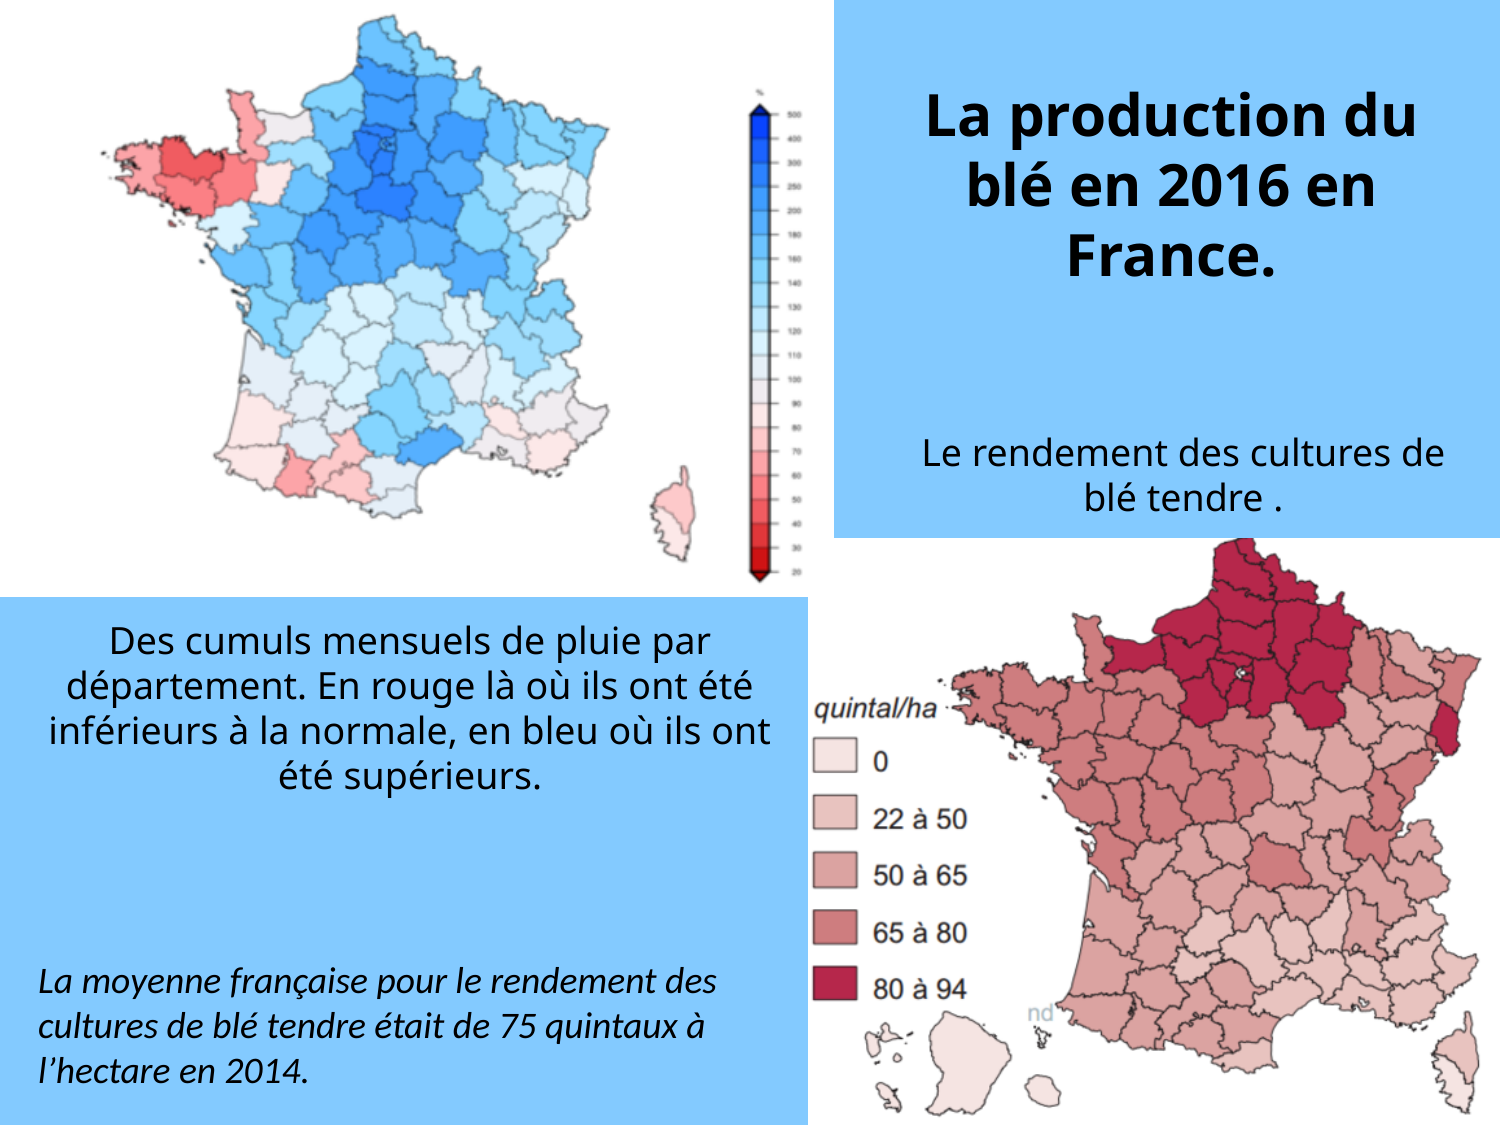

La production du blé en 2016 en France.
Le rendement des cultures de blé tendre .
Des cumuls mensuels de pluie par département. En rouge là où ils ont été inférieurs à la normale, en bleu où ils ont été supérieurs.
La moyenne française pour le rendement des cultures de blé tendre était de 75 quintaux à l’hectare en 2014.